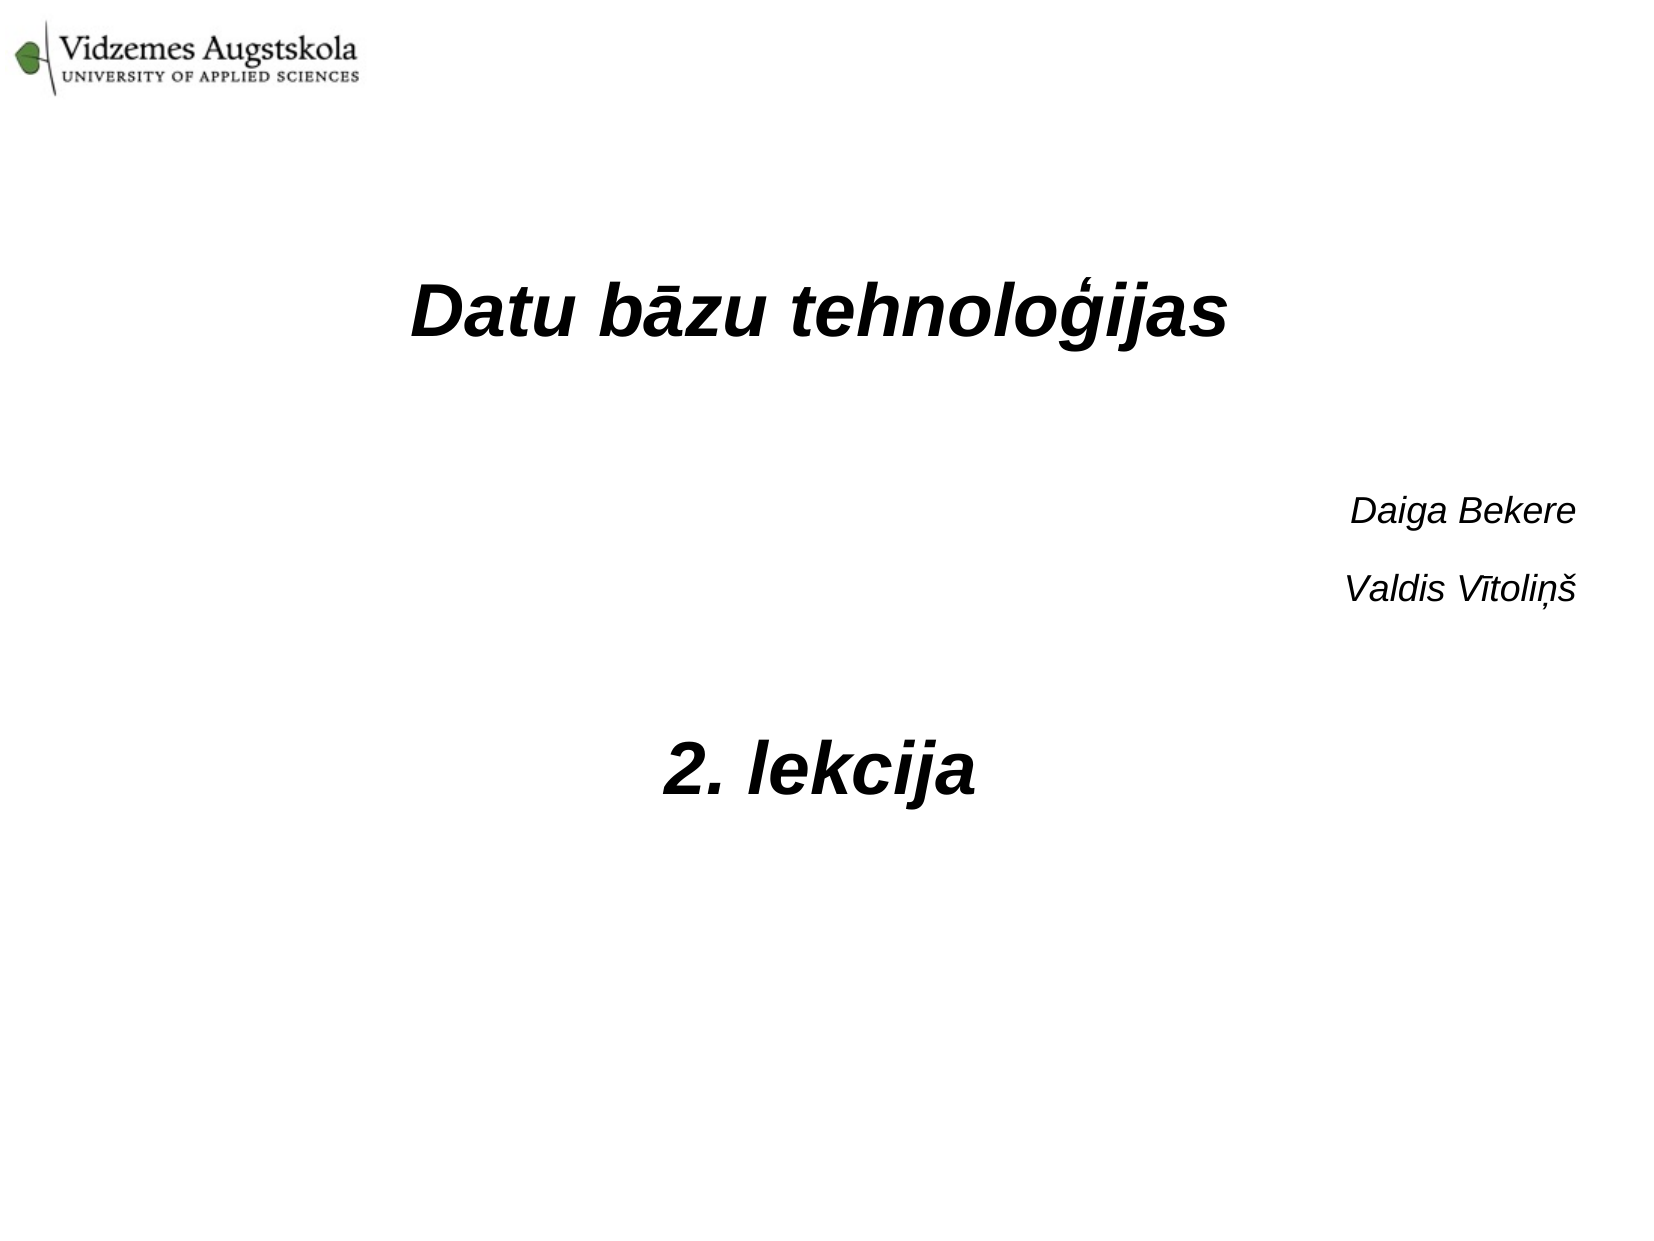

# Datu bāzu tehnoloģijas
Daiga Bekere
Valdis Vītoliņš
2. lekcija